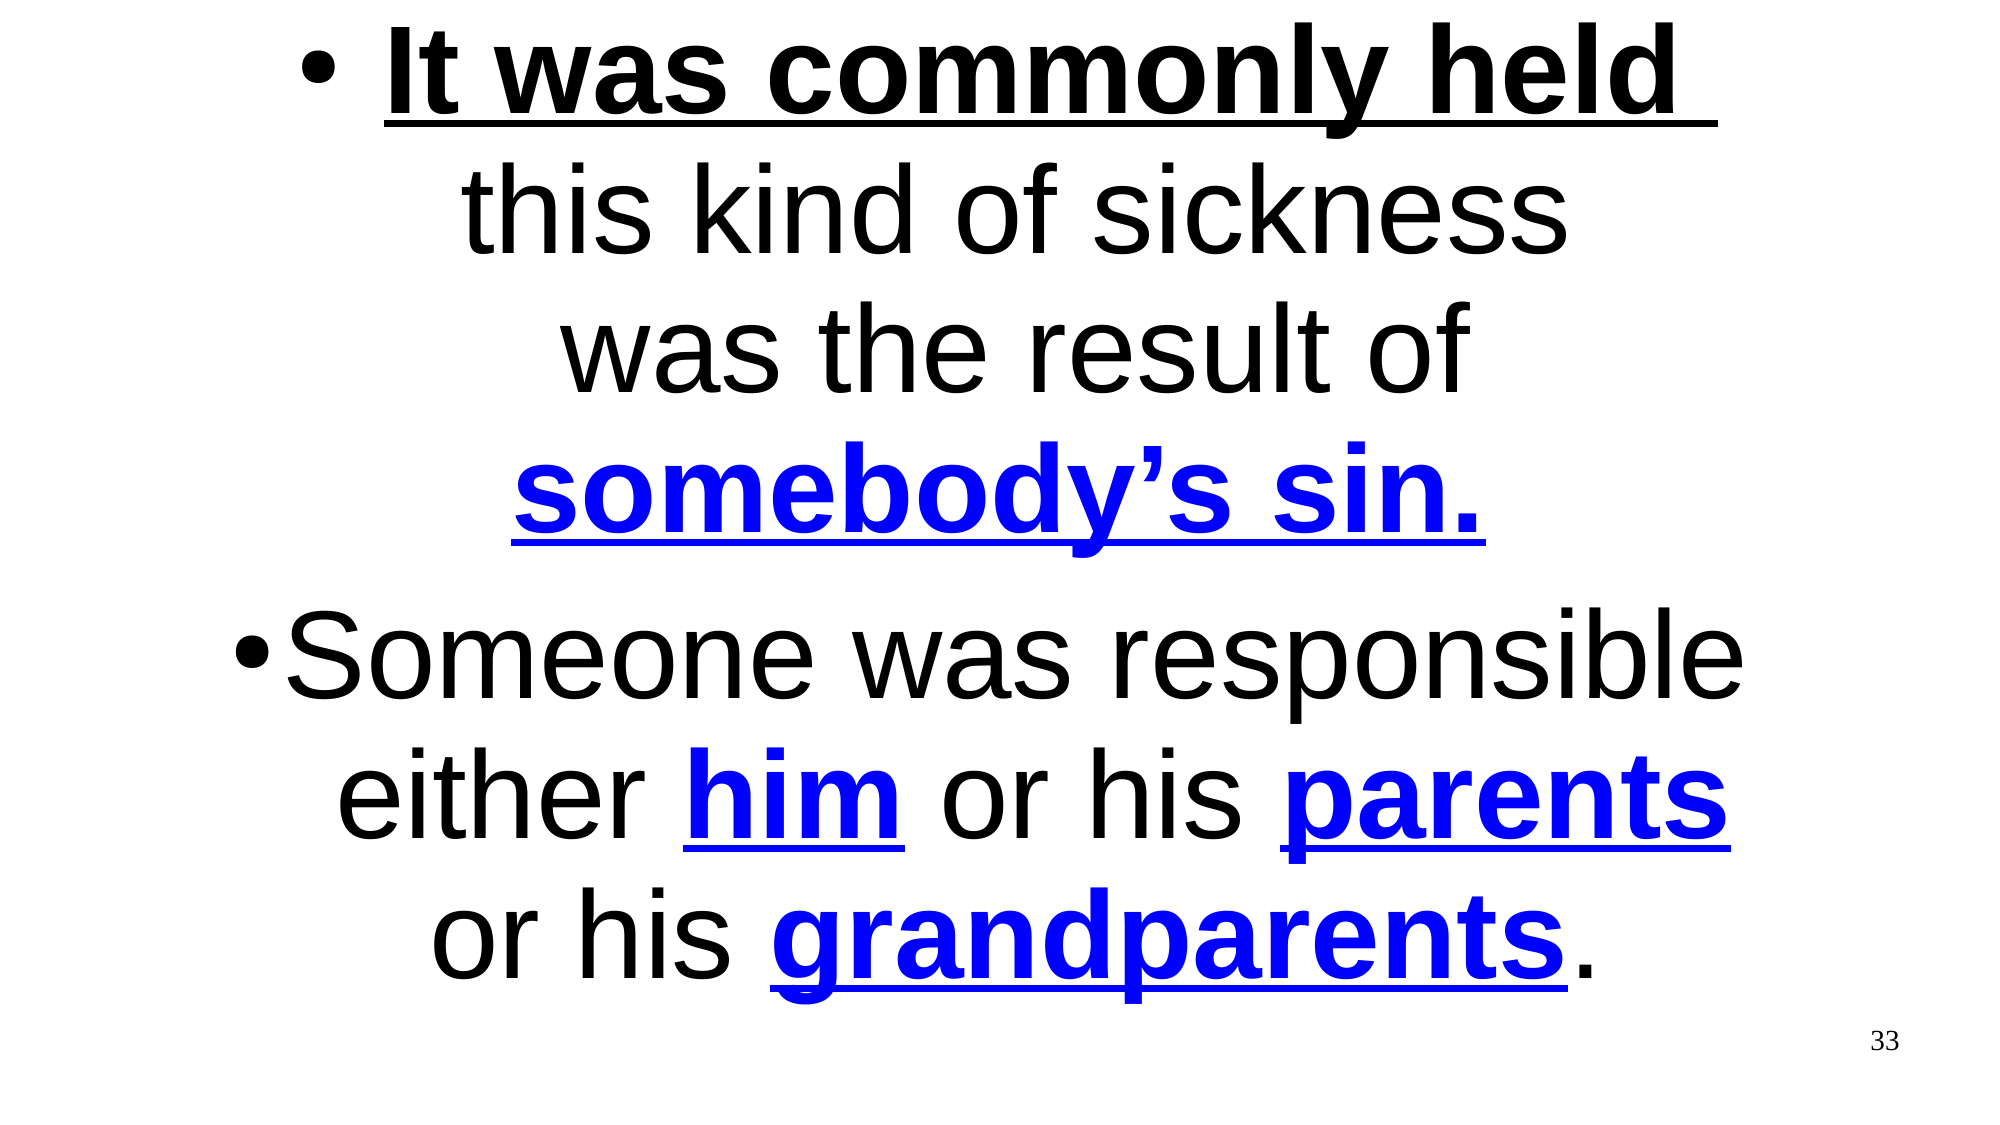

# It was commonly held this kind of sickness was the result of somebody’s sin.
Someone was responsible
either him or his parents
 or his grandparents.
33